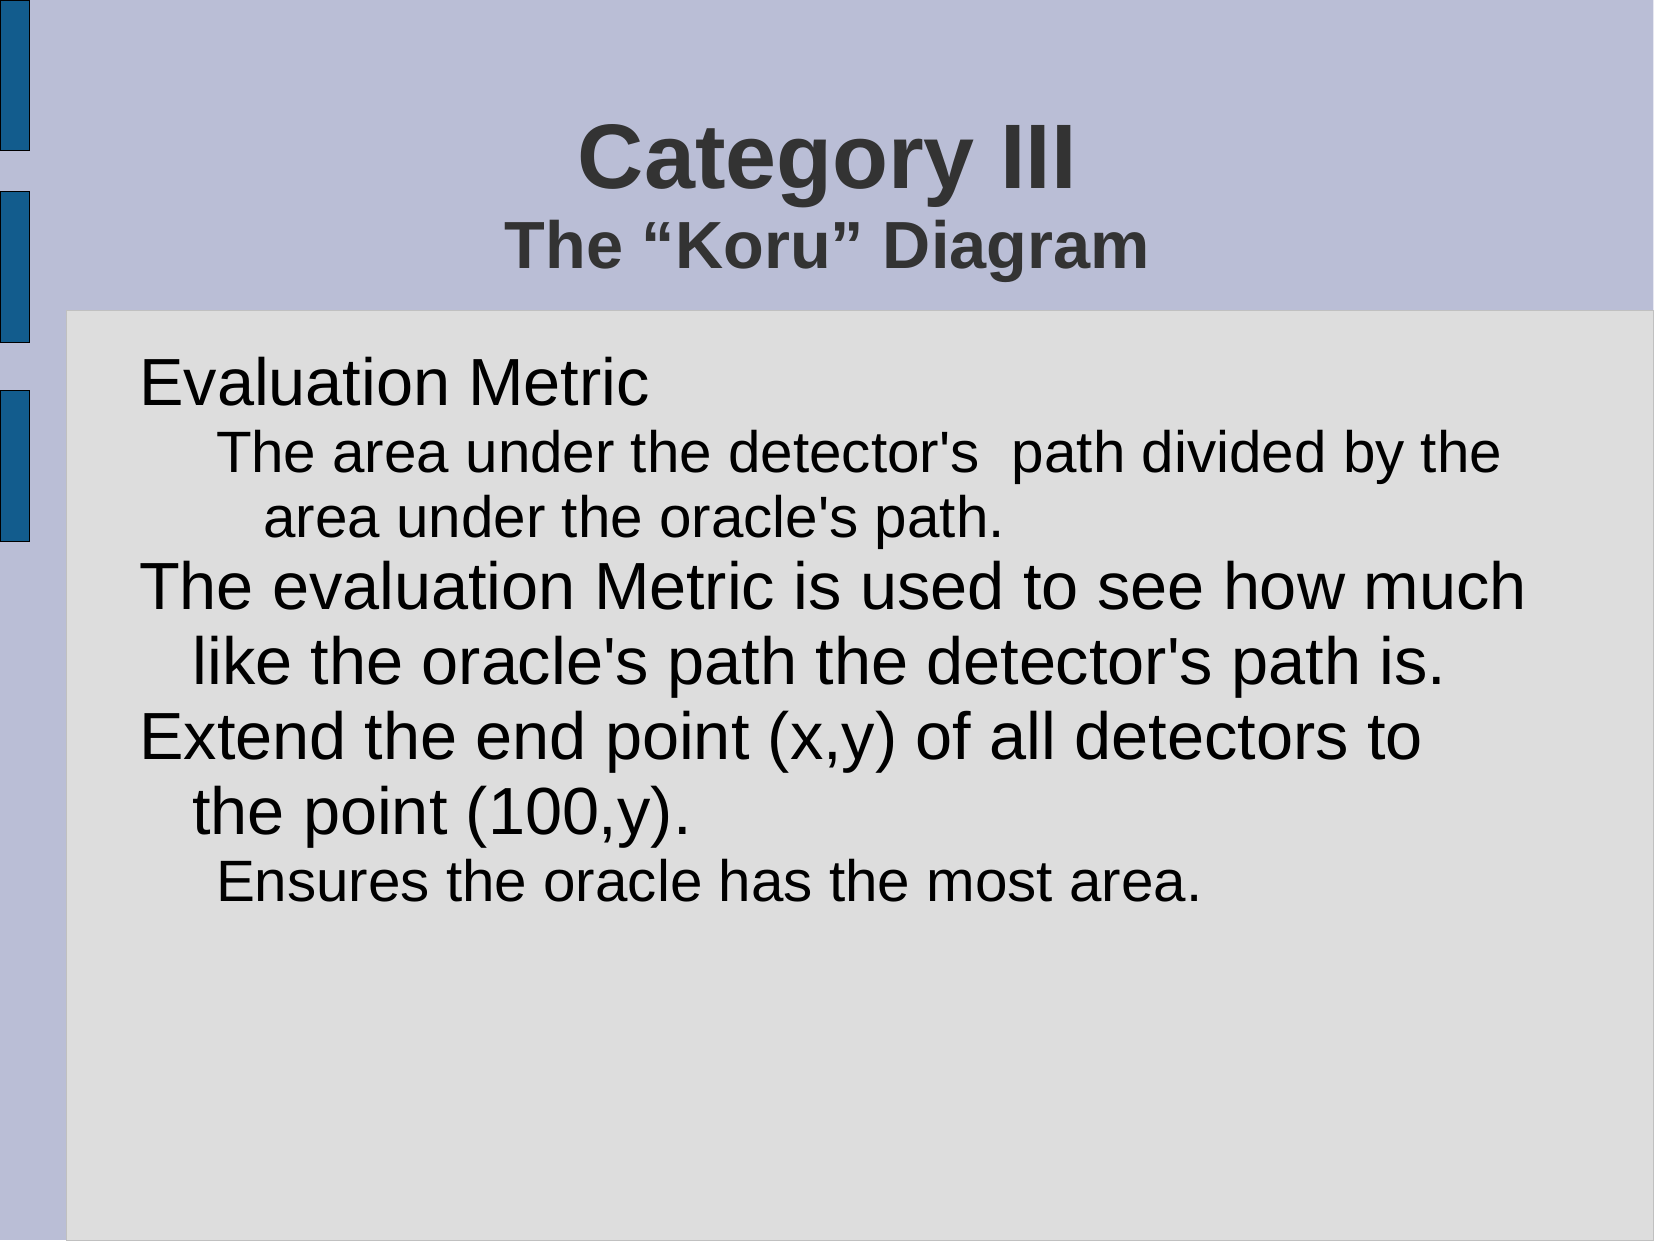

# Category III The “Koru” Diagram
Evaluation Metric
The area under the detector's path divided by the area under the oracle's path.
The evaluation Metric is used to see how much like the oracle's path the detector's path is.
Extend the end point (x,y) of all detectors to the point (100,y).
Ensures the oracle has the most area.